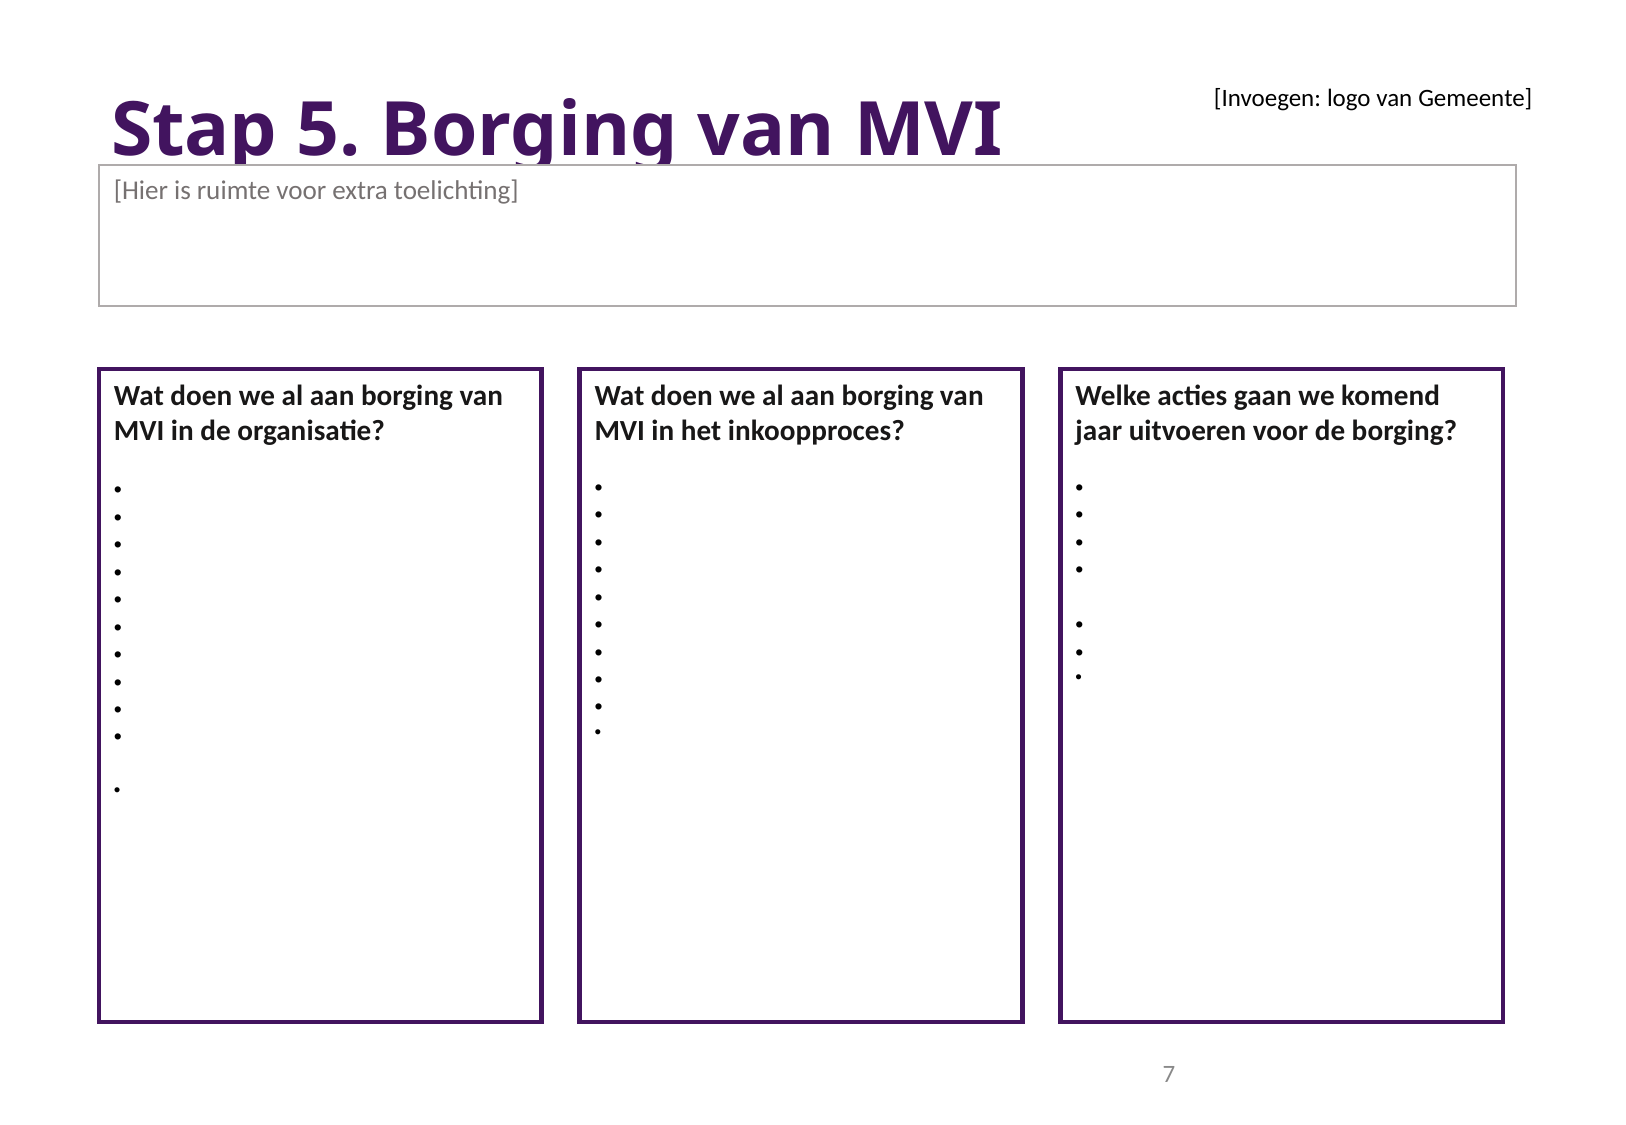

Stap 5. Borging van MVI
[Invoegen: logo van Gemeente]
[Hier is ruimte voor extra toelichting]
Wat doen we al aan borging van MVI in de organisatie?
Wat doen we al aan borging van MVI in het inkoopproces?
Welke acties gaan we komend jaar uitvoeren voor de borging?